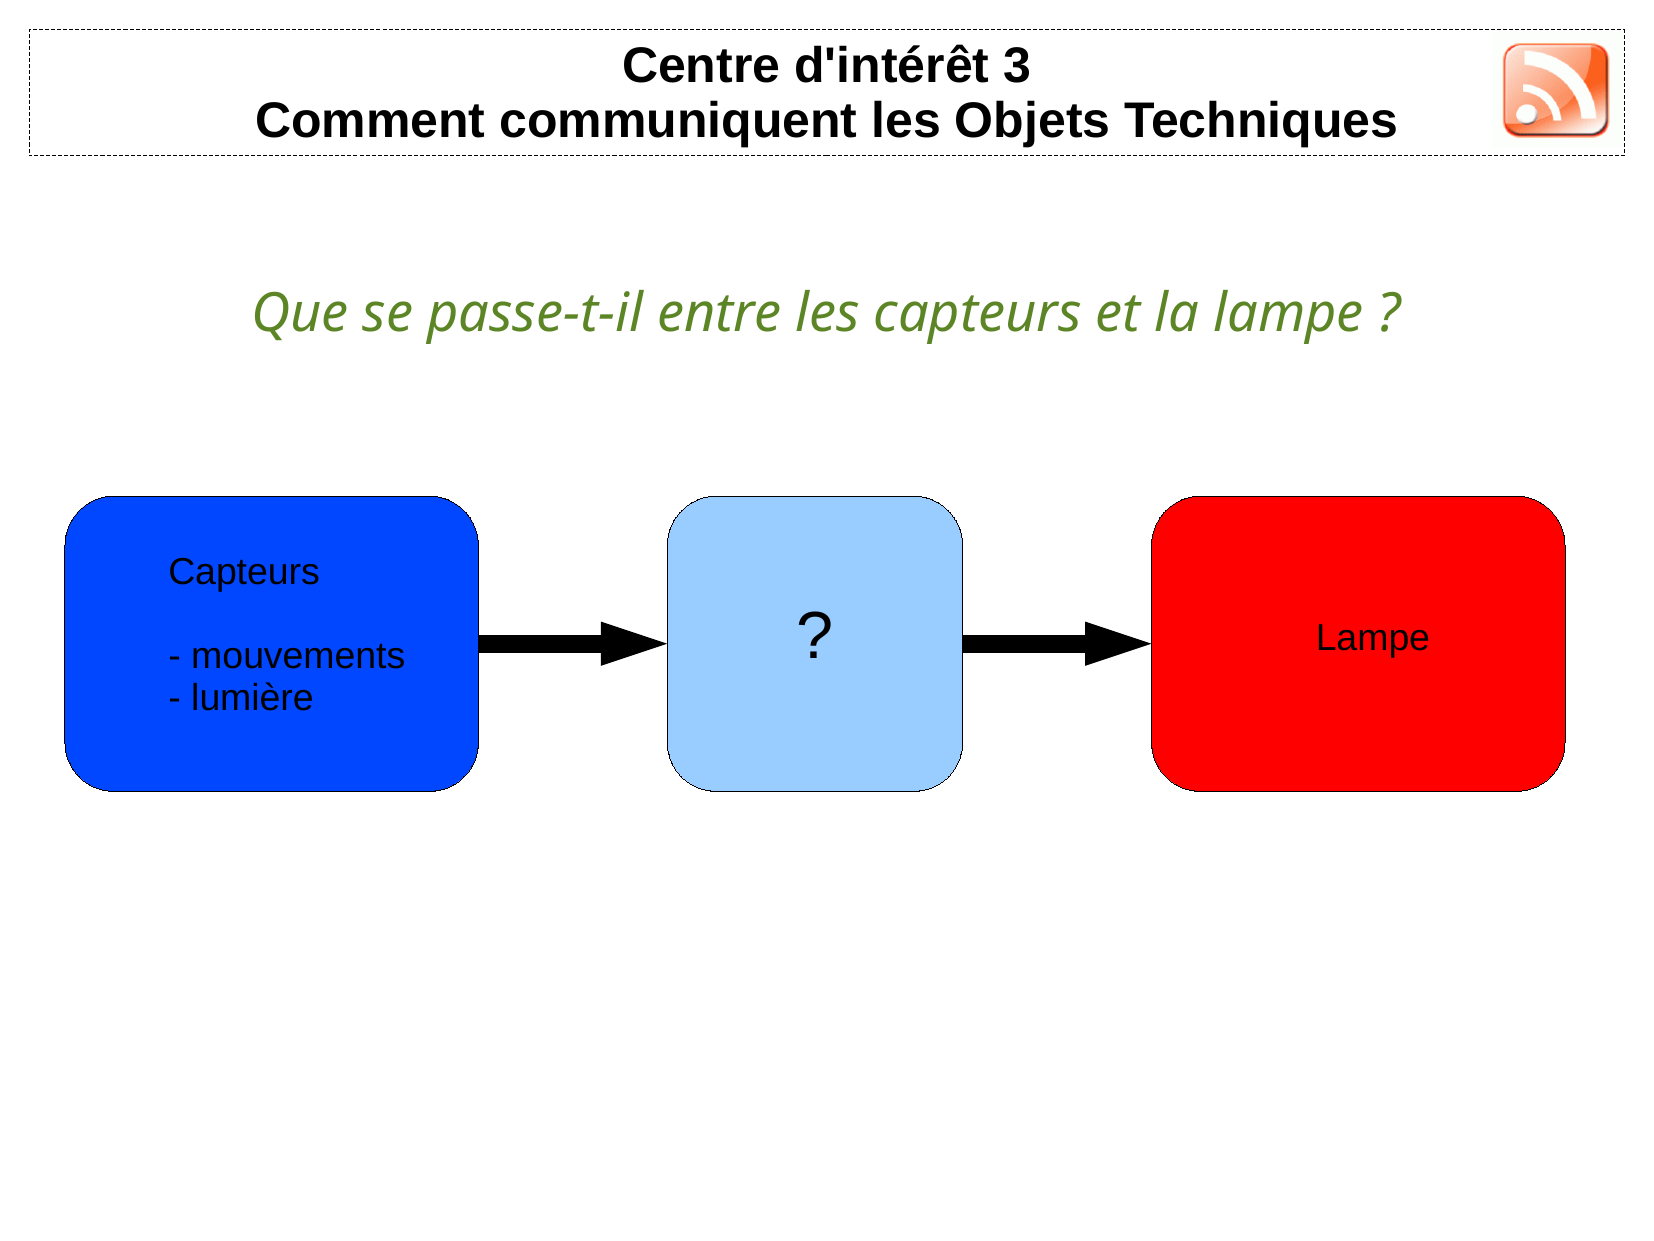

Centre d'intérêt 3
Comment communiquent les Objets Techniques
Que se passe-t-il entre les capteurs et la lampe ?
Capteurs
- mouvements
- lumière
?
Lampe